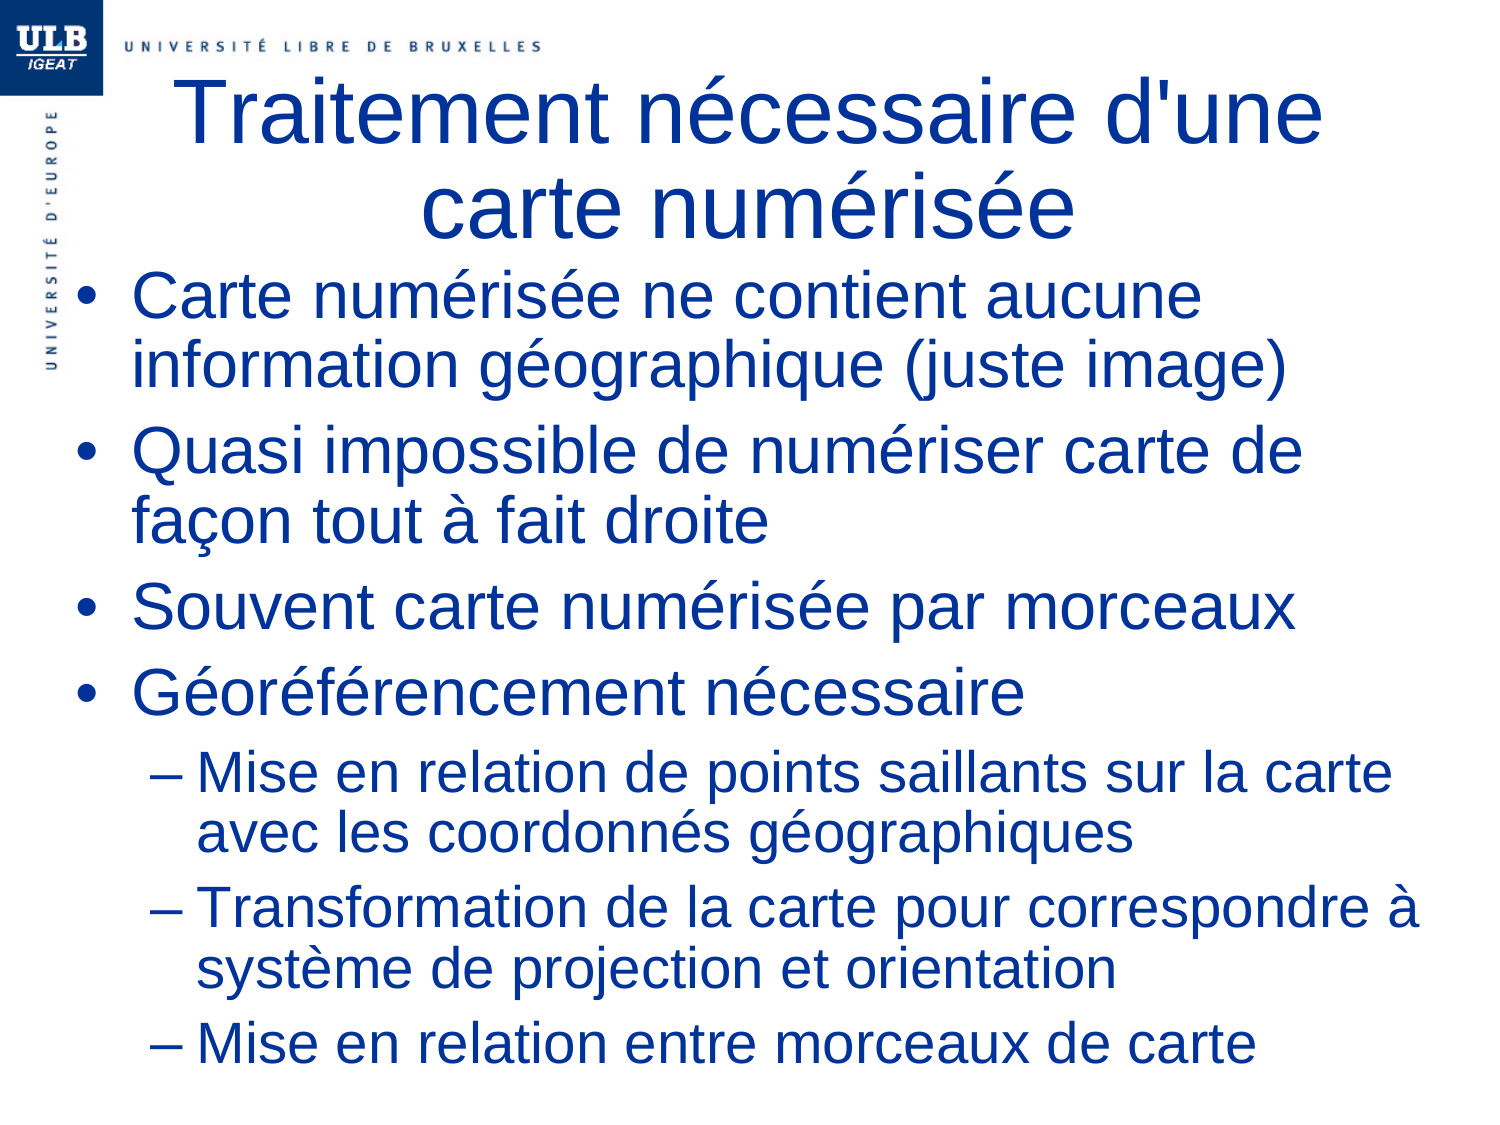

# Traitement nécessaire d'une carte numérisée
Carte numérisée ne contient aucune information géographique (juste image)
Quasi impossible de numériser carte de façon tout à fait droite
Souvent carte numérisée par morceaux
Géoréférencement nécessaire
Mise en relation de points saillants sur la carte avec les coordonnés géographiques
Transformation de la carte pour correspondre à système de projection et orientation
Mise en relation entre morceaux de carte